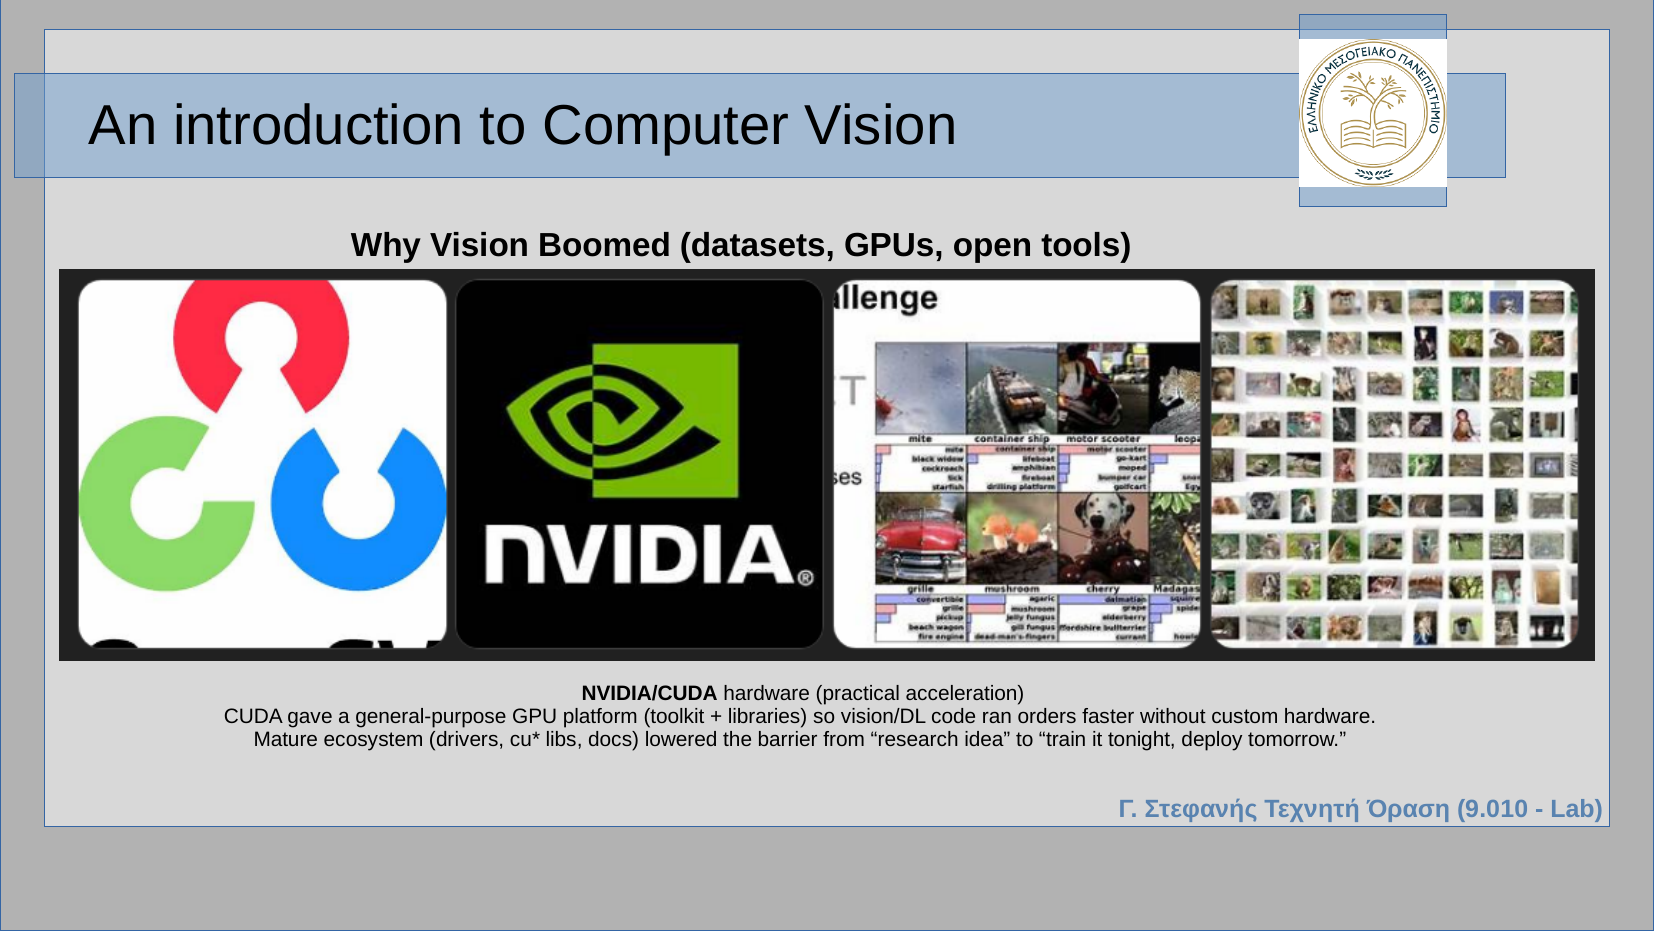

# An introduction to Computer Vision
Why Vision Boomed (datasets, GPUs, open tools)
NVIDIA/CUDA hardware (practical acceleration)
CUDA gave a general-purpose GPU platform (toolkit + libraries) so vision/DL code ran orders faster without custom hardware.
Mature ecosystem (drivers, cu* libs, docs) lowered the barrier from “research idea” to “train it tonight, deploy tomorrow.”
Γ. Στεφανής Τεχνητή Όραση (9.010 - Lab)